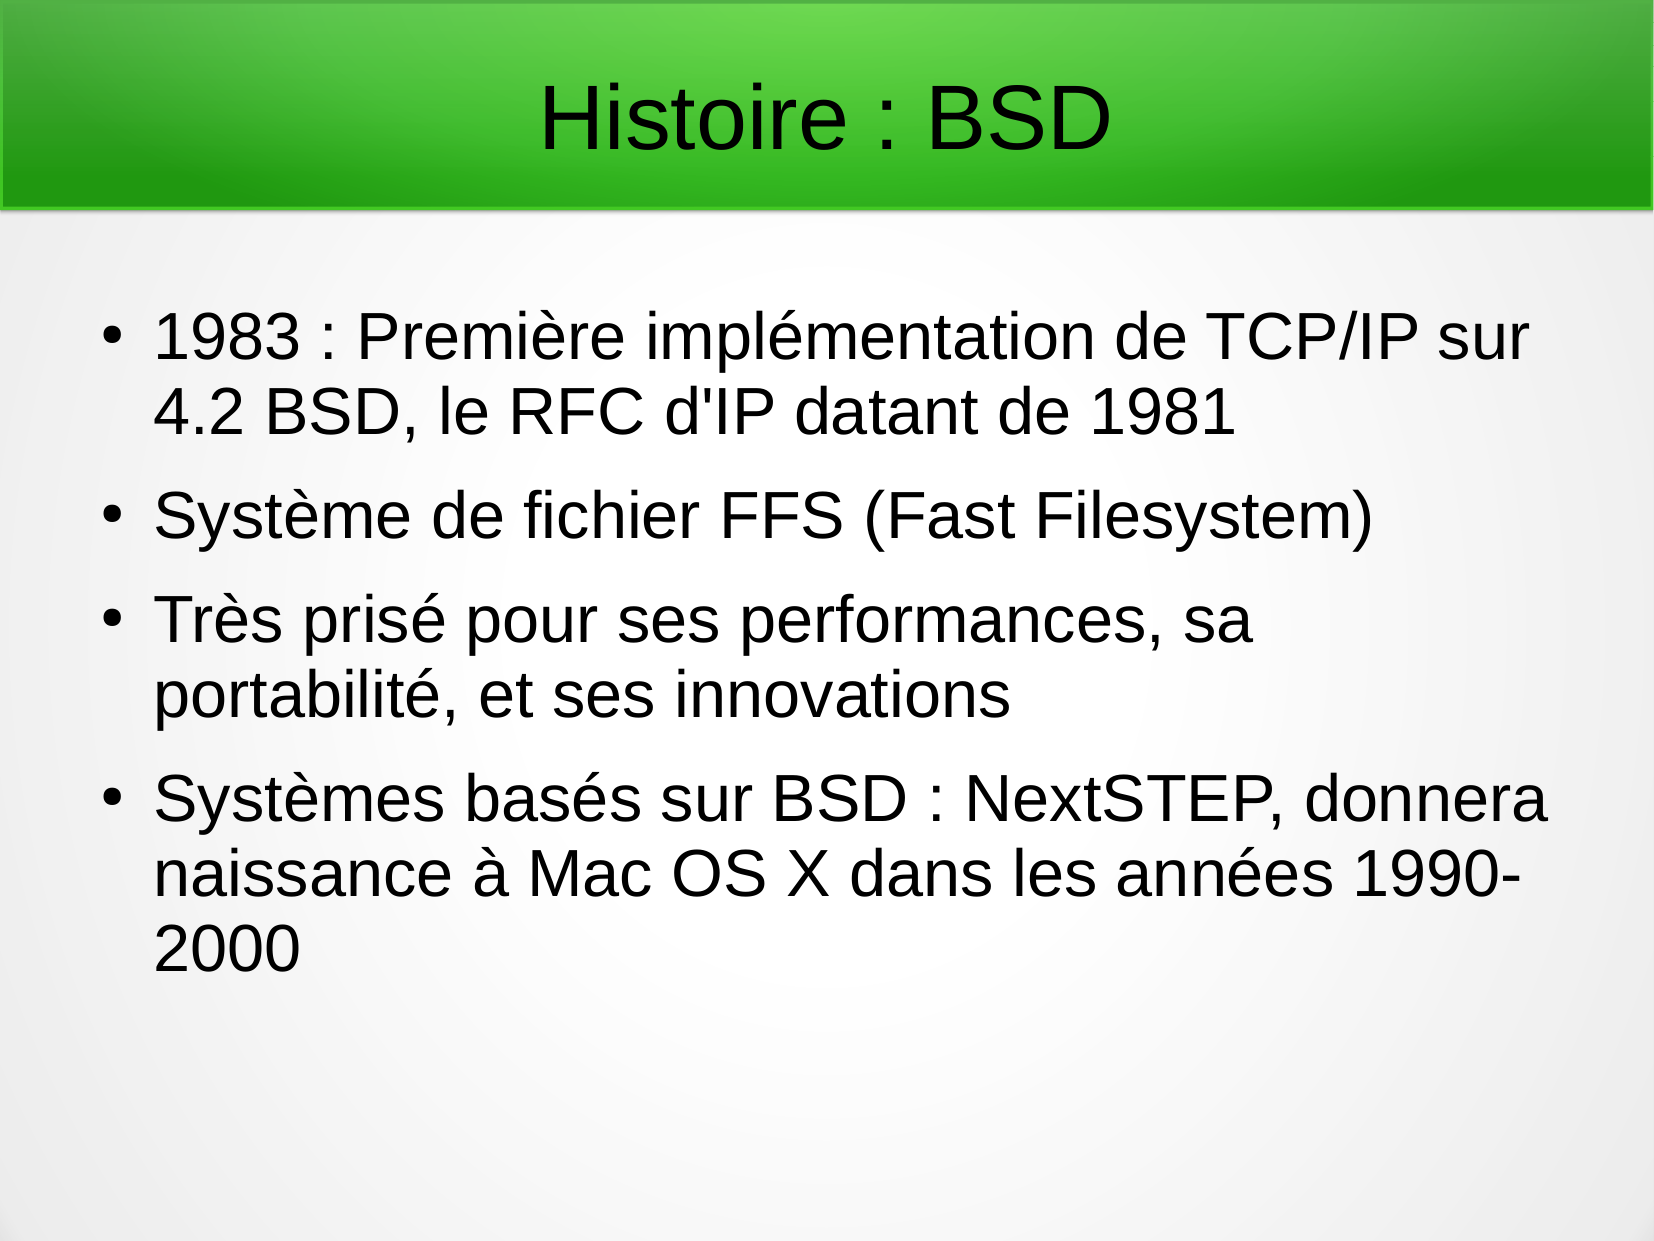

# Histoire : BSD
1983 : Première implémentation de TCP/IP sur 4.2 BSD, le RFC d'IP datant de 1981
Système de fichier FFS (Fast Filesystem)
Très prisé pour ses performances, sa portabilité, et ses innovations
Systèmes basés sur BSD : NextSTEP, donnera naissance à Mac OS X dans les années 1990-2000